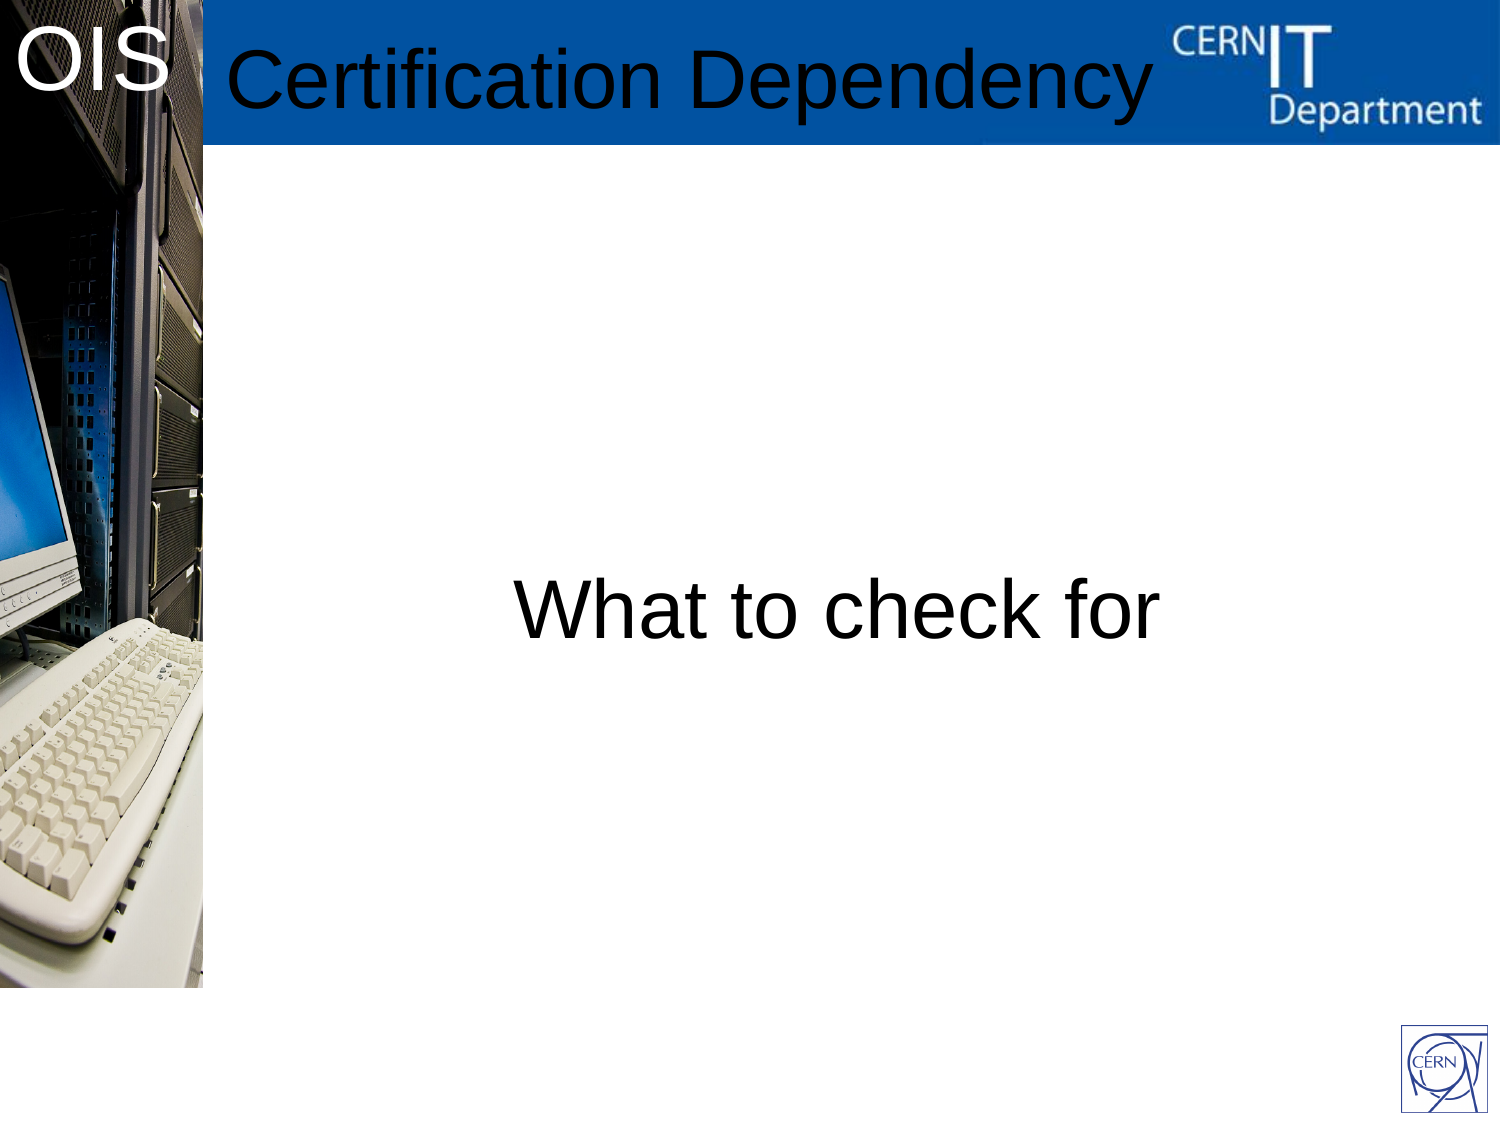

# Certification Dependency
What to check for